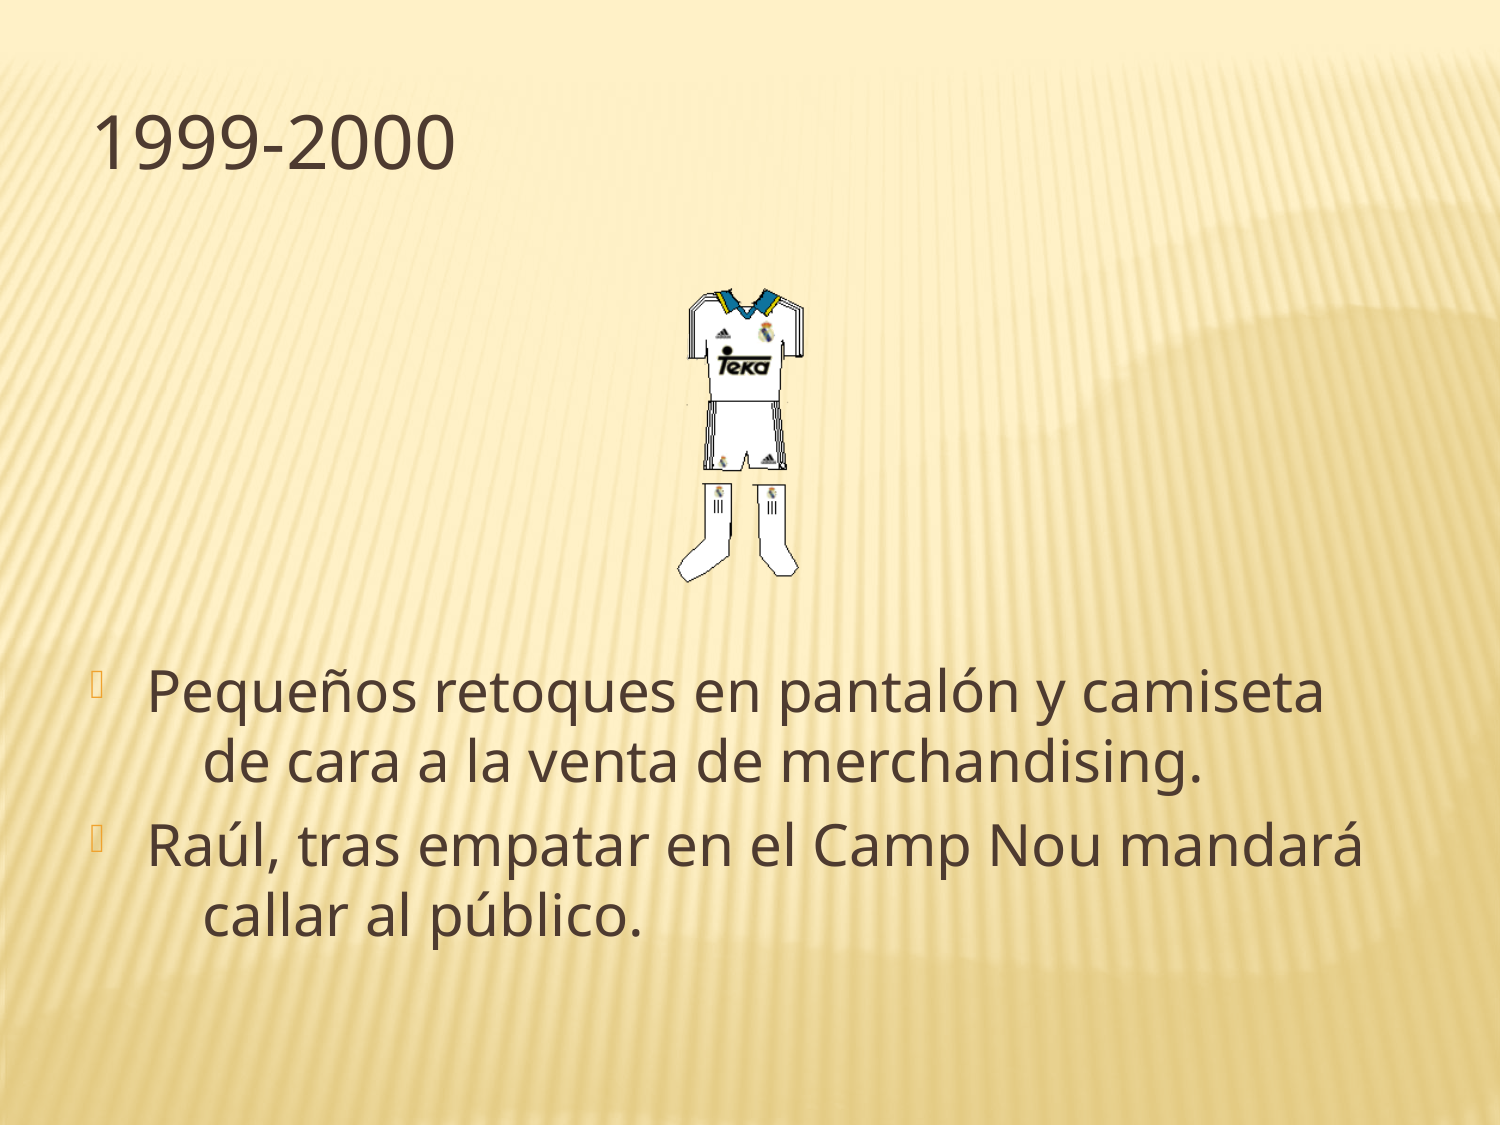

# 1999-2000
Pequeños retoques en pantalón y camiseta de cara a la venta de merchandising.
Raúl, tras empatar en el Camp Nou mandará callar al público.